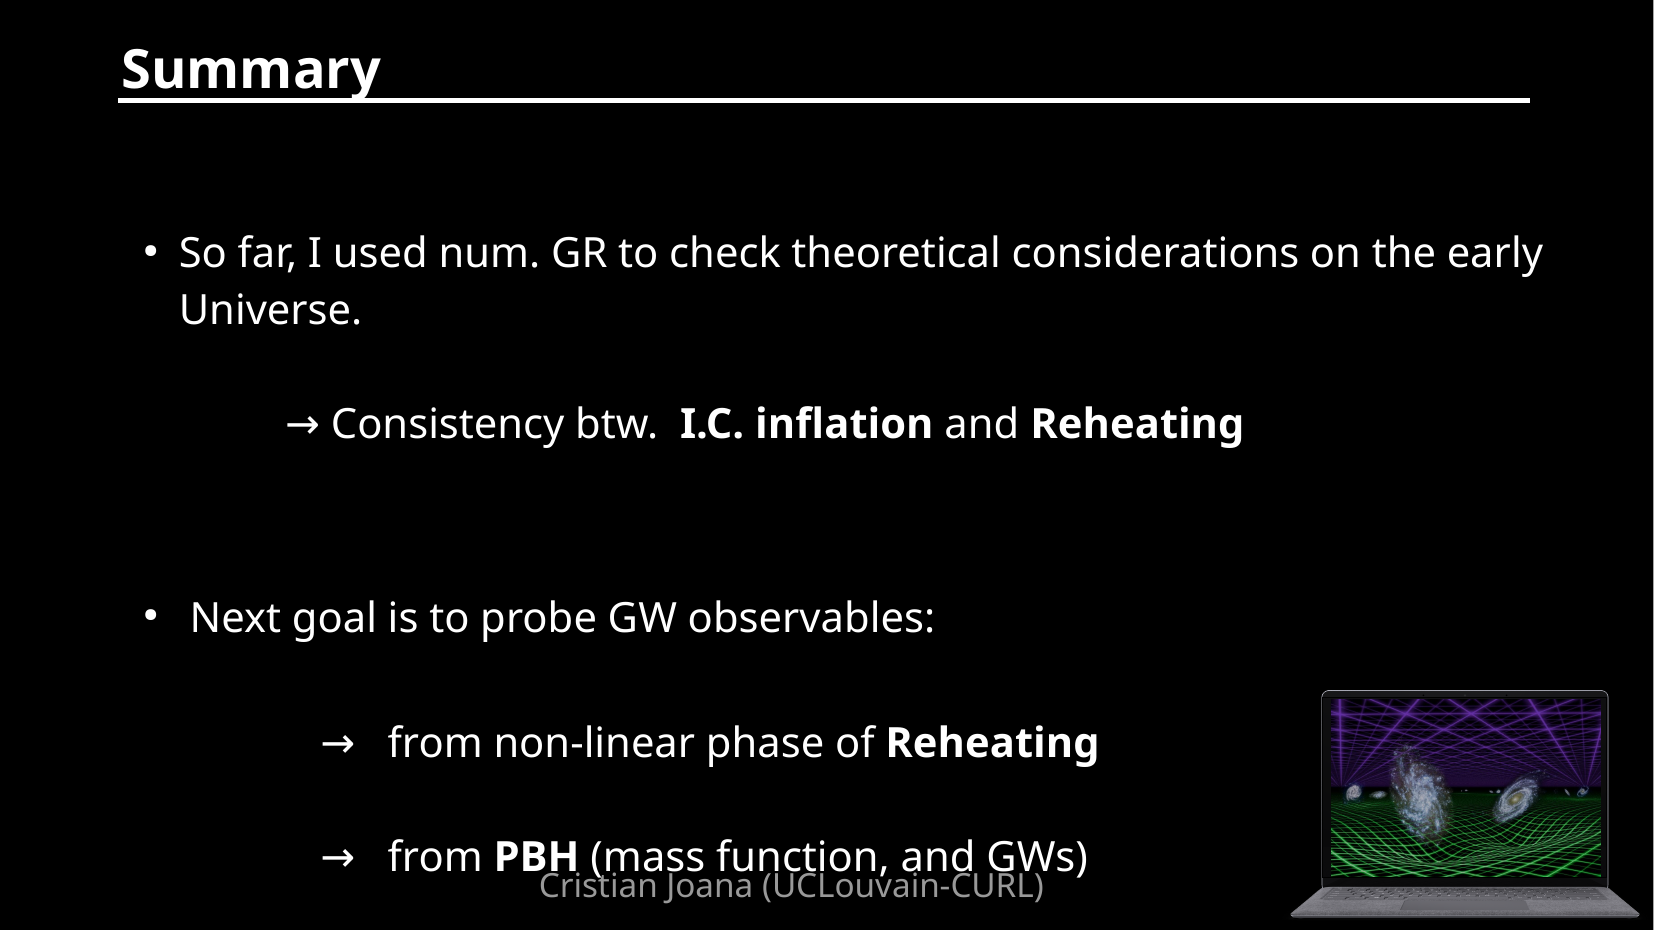

Summary
So far, I used num. GR to check theoretical considerations on the early Universe.
→ Consistency btw. I.C. inflation and Reheating
 Next goal is to probe GW observables:
→ from non-linear phase of Reheating
→ from PBH (mass function, and GWs)
38
Cristian Joana (UCLouvain-CURL)